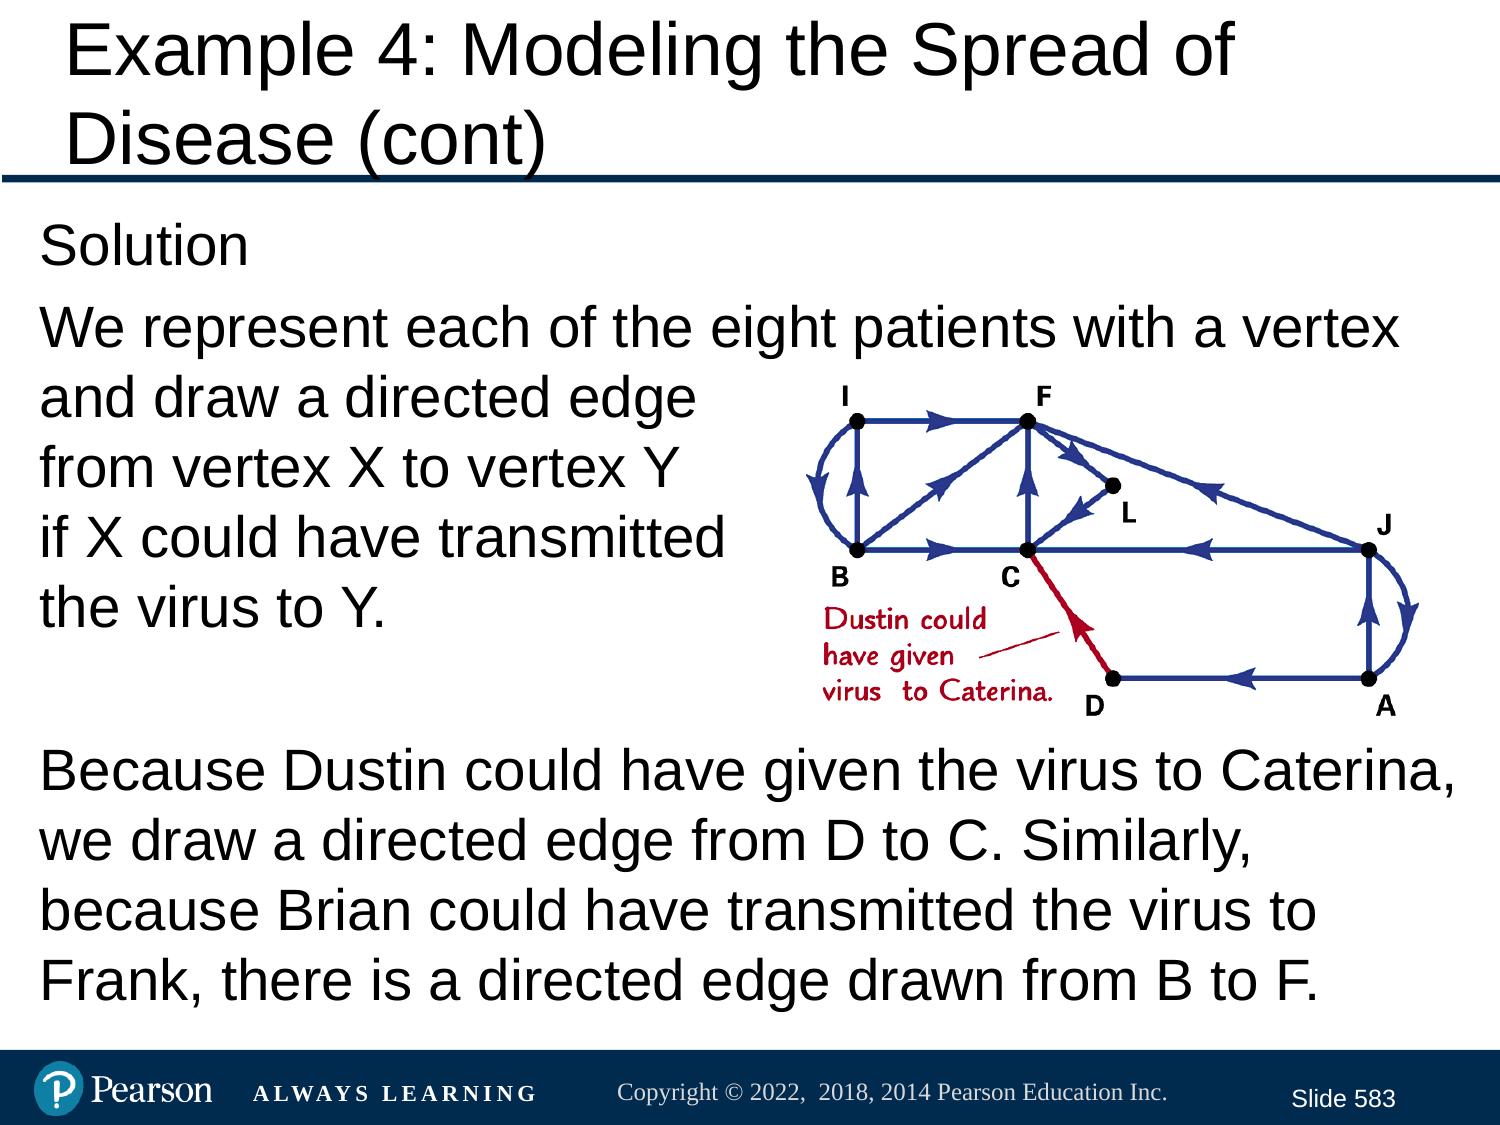

# Example 4: Modeling the Spread of Disease (cont)
Solution
We represent each of the eight patients with a vertex and draw a directed edge from vertex X to vertex Y if X could have transmitted the virus to Y.
Because Dustin could have given the virus to Caterina, we draw a directed edge from D to C. Similarly, because Brian could have transmitted the virus to Frank, there is a directed edge drawn from B to F.